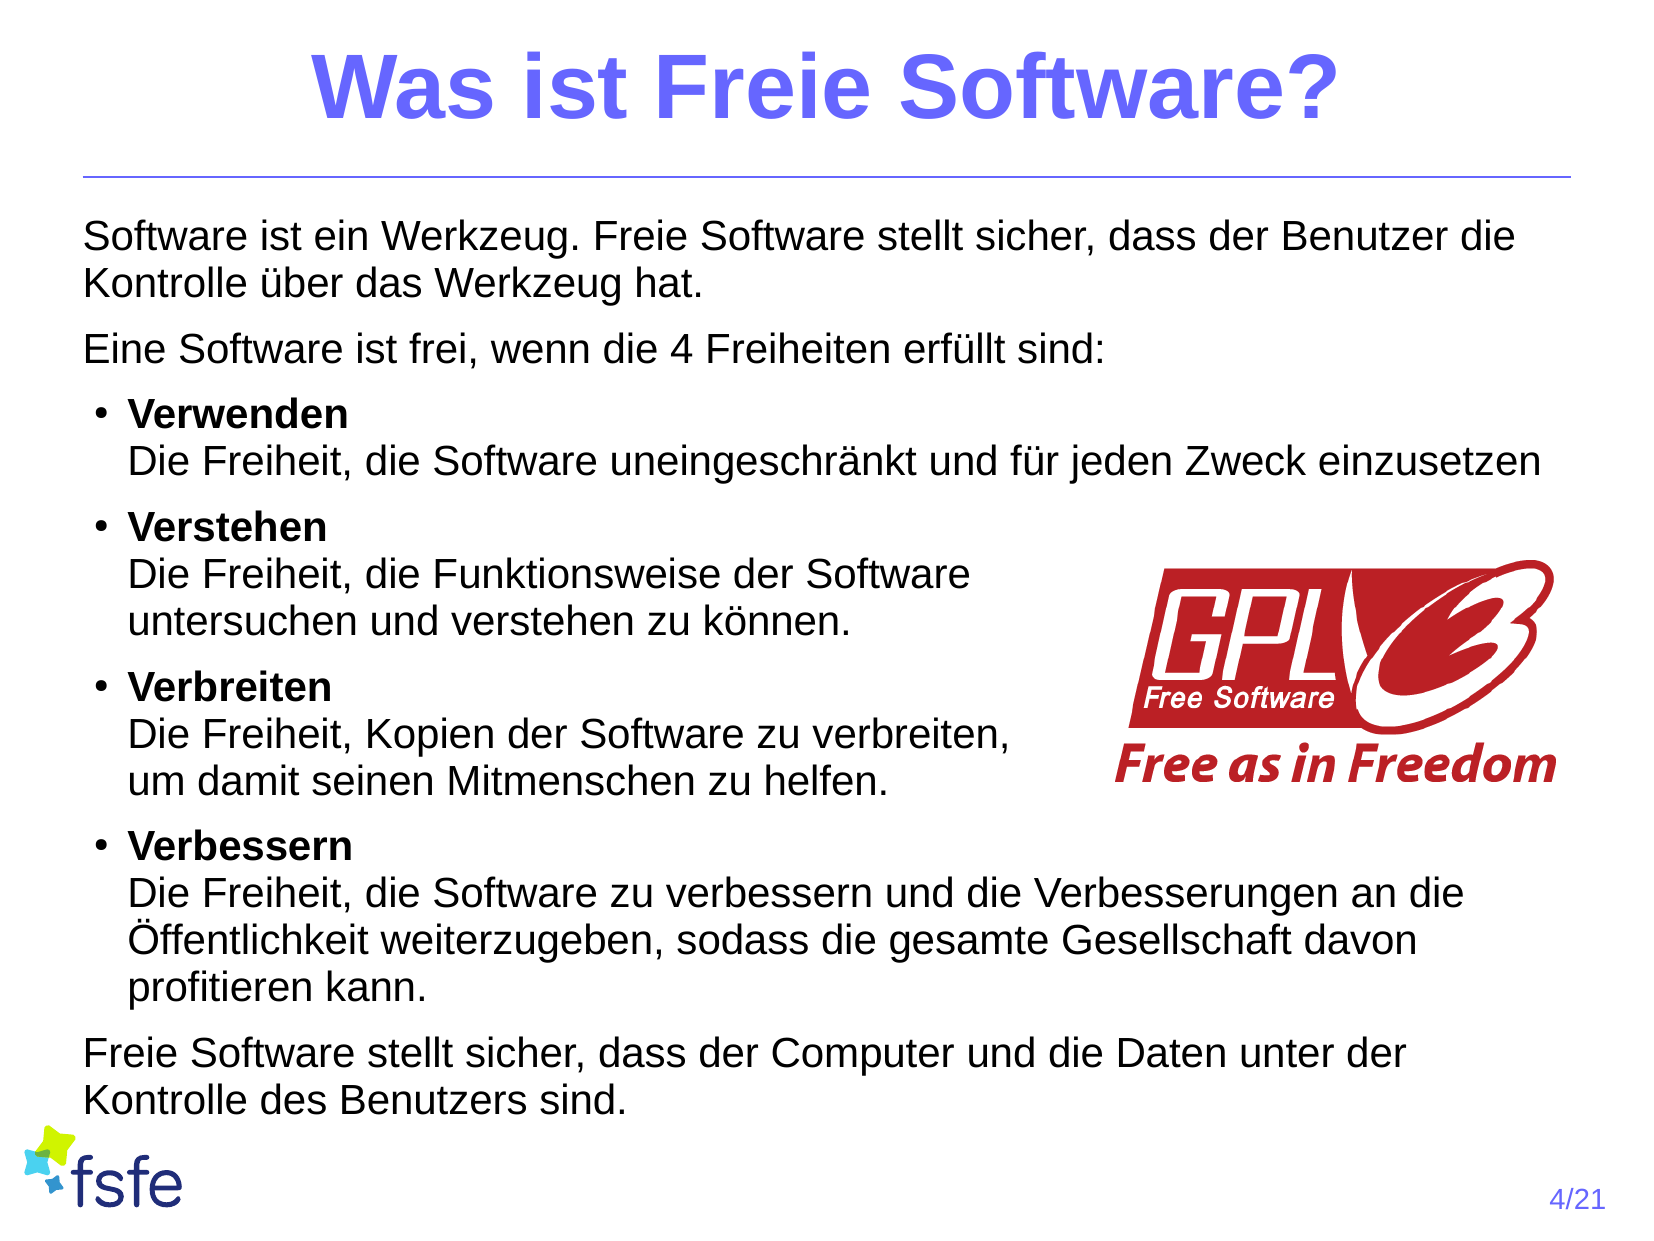

# Was ist Freie Software?
Software ist ein Werkzeug. Freie Software stellt sicher, dass der Benutzer die Kontrolle über das Werkzeug hat.
Eine Software ist frei, wenn die 4 Freiheiten erfüllt sind:
Verwenden
Die Freiheit, die Software uneingeschränkt und für jeden Zweck einzusetzen
Verstehen
Die Freiheit, die Funktionsweise der Software
untersuchen und verstehen zu können.
Verbreiten
Die Freiheit, Kopien der Software zu verbreiten,
um damit seinen Mitmenschen zu helfen.
Verbessern
Die Freiheit, die Software zu verbessern und die Verbesserungen an die Öffentlichkeit weiterzugeben, sodass die gesamte Gesellschaft davon profitieren kann.
Freie Software stellt sicher, dass der Computer und die Daten unter der Kontrolle des Benutzers sind.
4